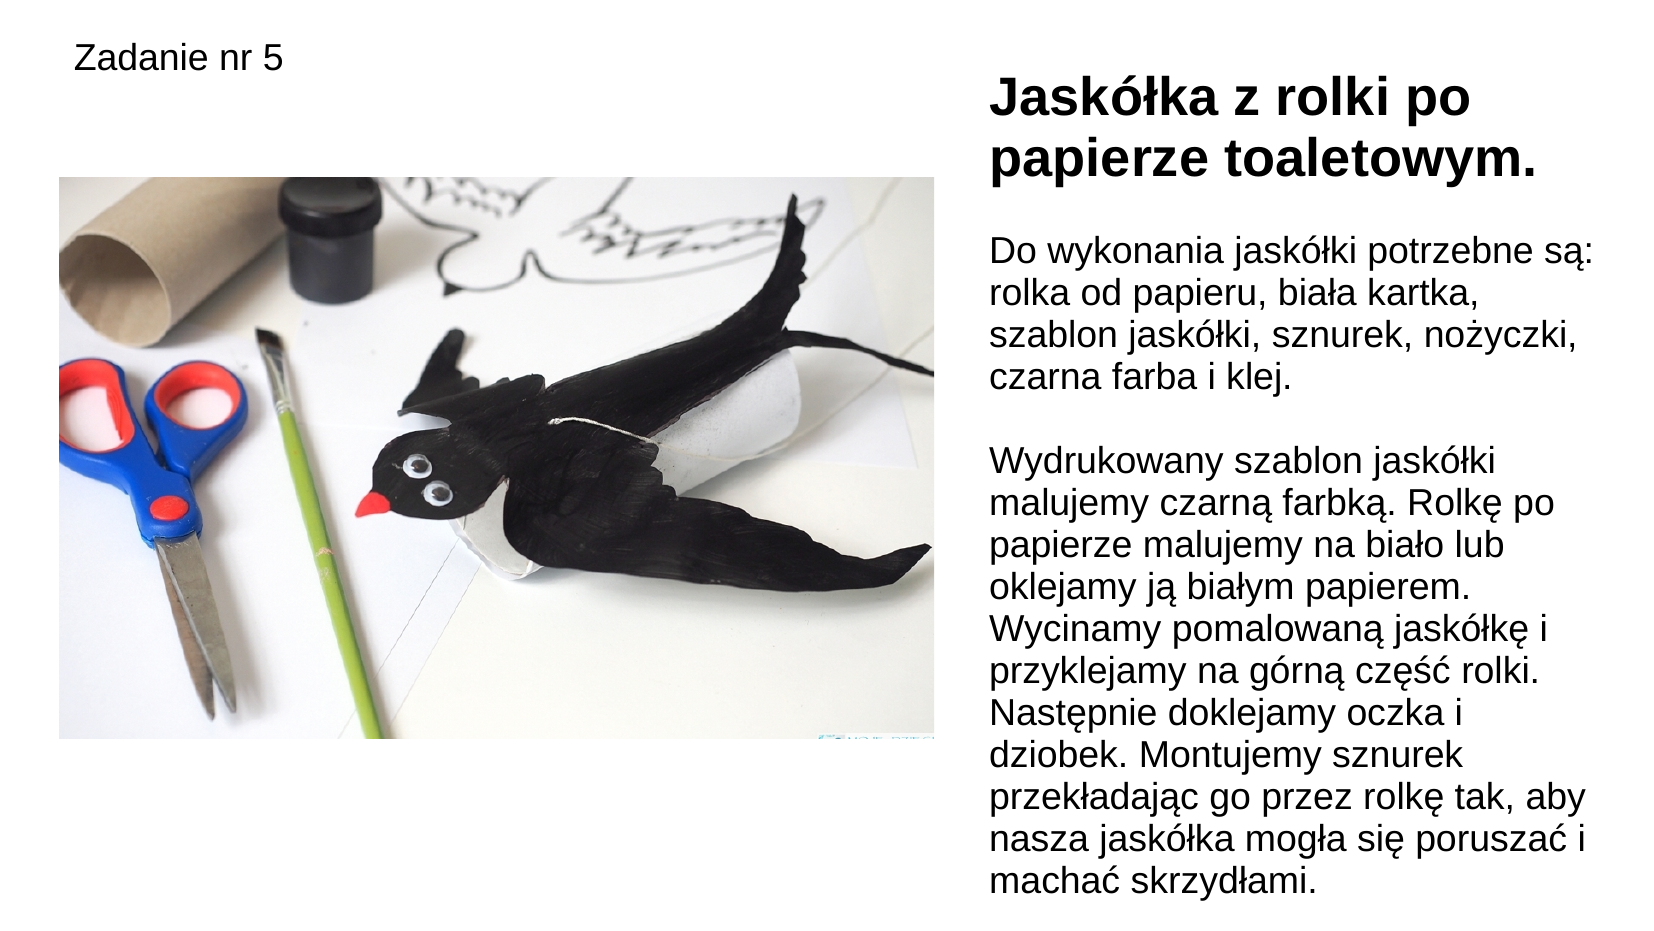

Zadanie nr 5
Jaskółka z rolki po papierze toaletowym.
Do wykonania jaskółki potrzebne są: rolka od papieru, biała kartka, szablon jaskółki, sznurek, nożyczki, czarna farba i klej.
Wydrukowany szablon jaskółki malujemy czarną farbką. Rolkę po papierze malujemy na biało lub oklejamy ją białym papierem. Wycinamy pomalowaną jaskółkę i przyklejamy na górną część rolki. Następnie doklejamy oczka i dziobek. Montujemy sznurek przekładając go przez rolkę tak, aby nasza jaskółka mogła się poruszać i machać skrzydłami.